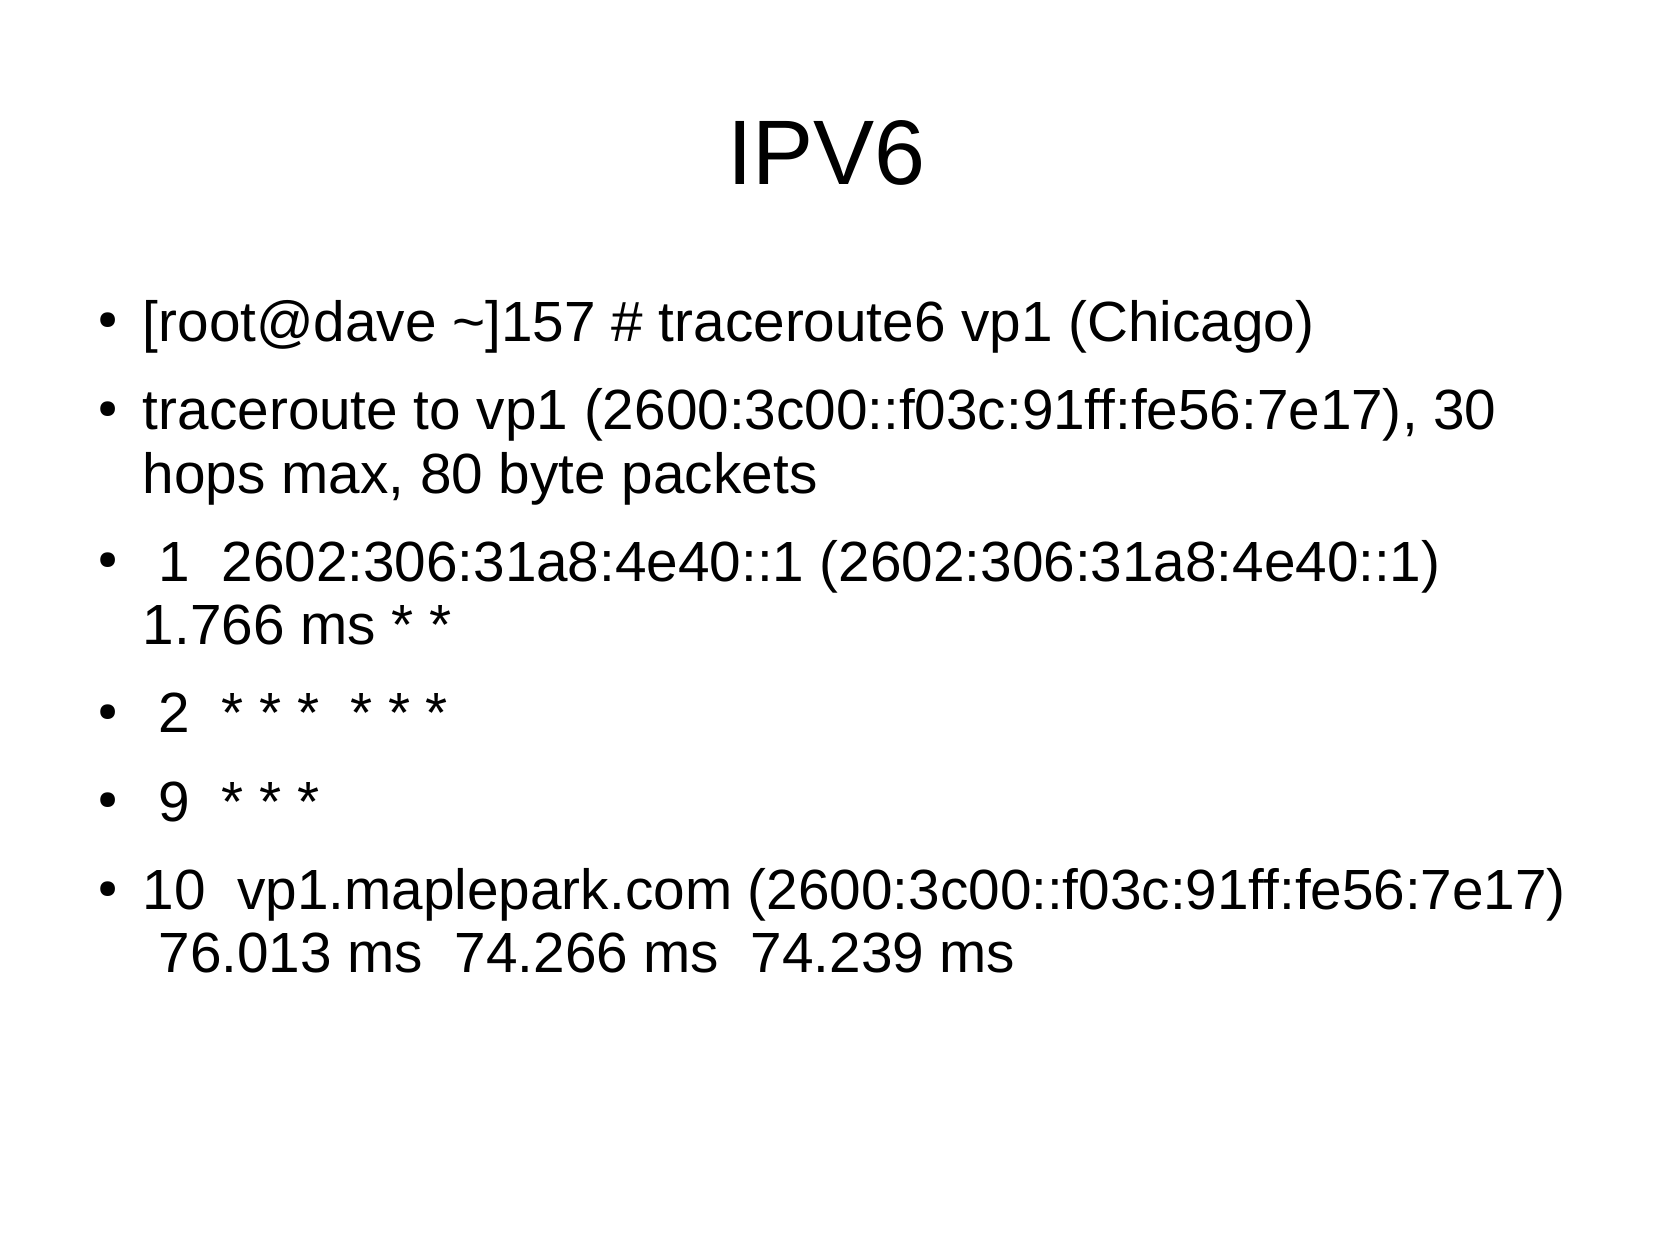

# IPV6
[root@dave ~]157 # traceroute6 vp1 (Chicago)
traceroute to vp1 (2600:3c00::f03c:91ff:fe56:7e17), 30 hops max, 80 byte packets
 1 2602:306:31a8:4e40::1 (2602:306:31a8:4e40::1) 1.766 ms * *
 2 * * * * * *
 9 * * *
10 vp1.maplepark.com (2600:3c00::f03c:91ff:fe56:7e17) 76.013 ms 74.266 ms 74.239 ms